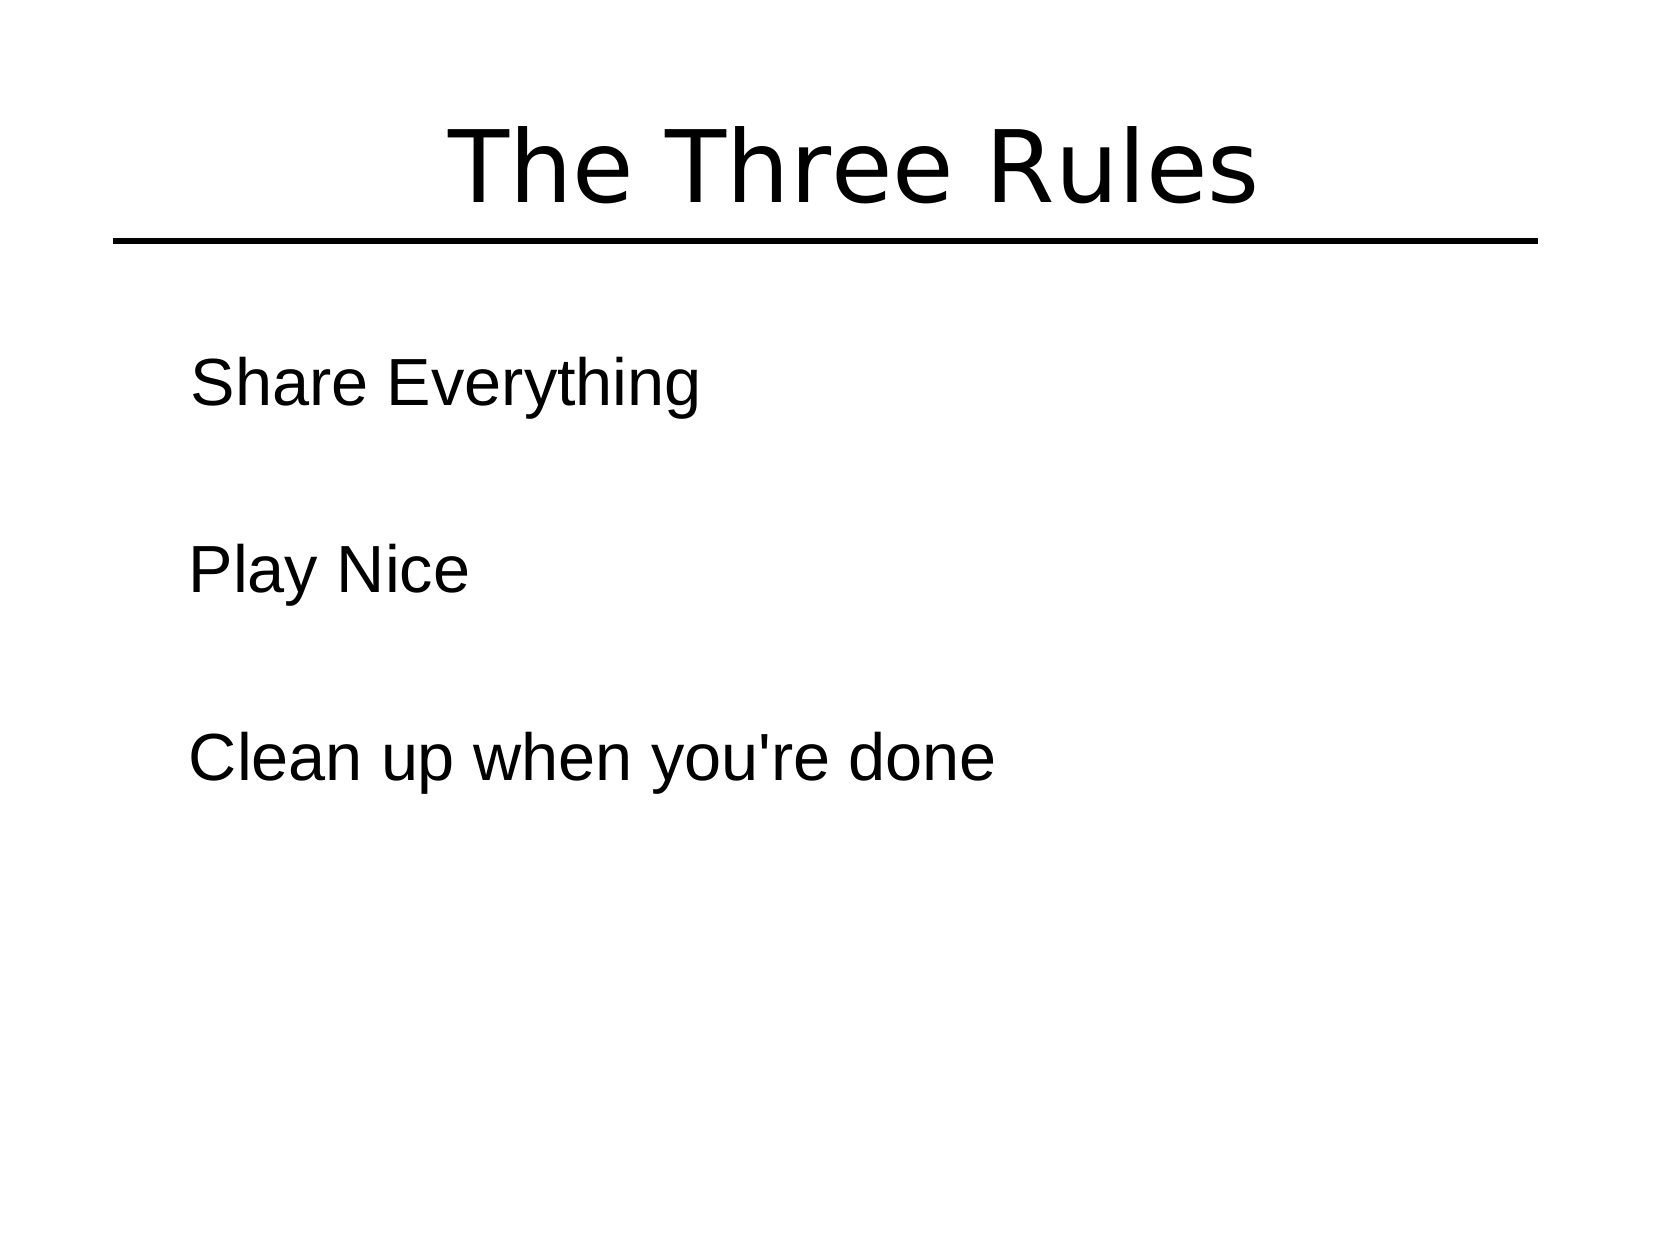

The Three Rules
Share Everything
Play Nice
Clean up when you're done